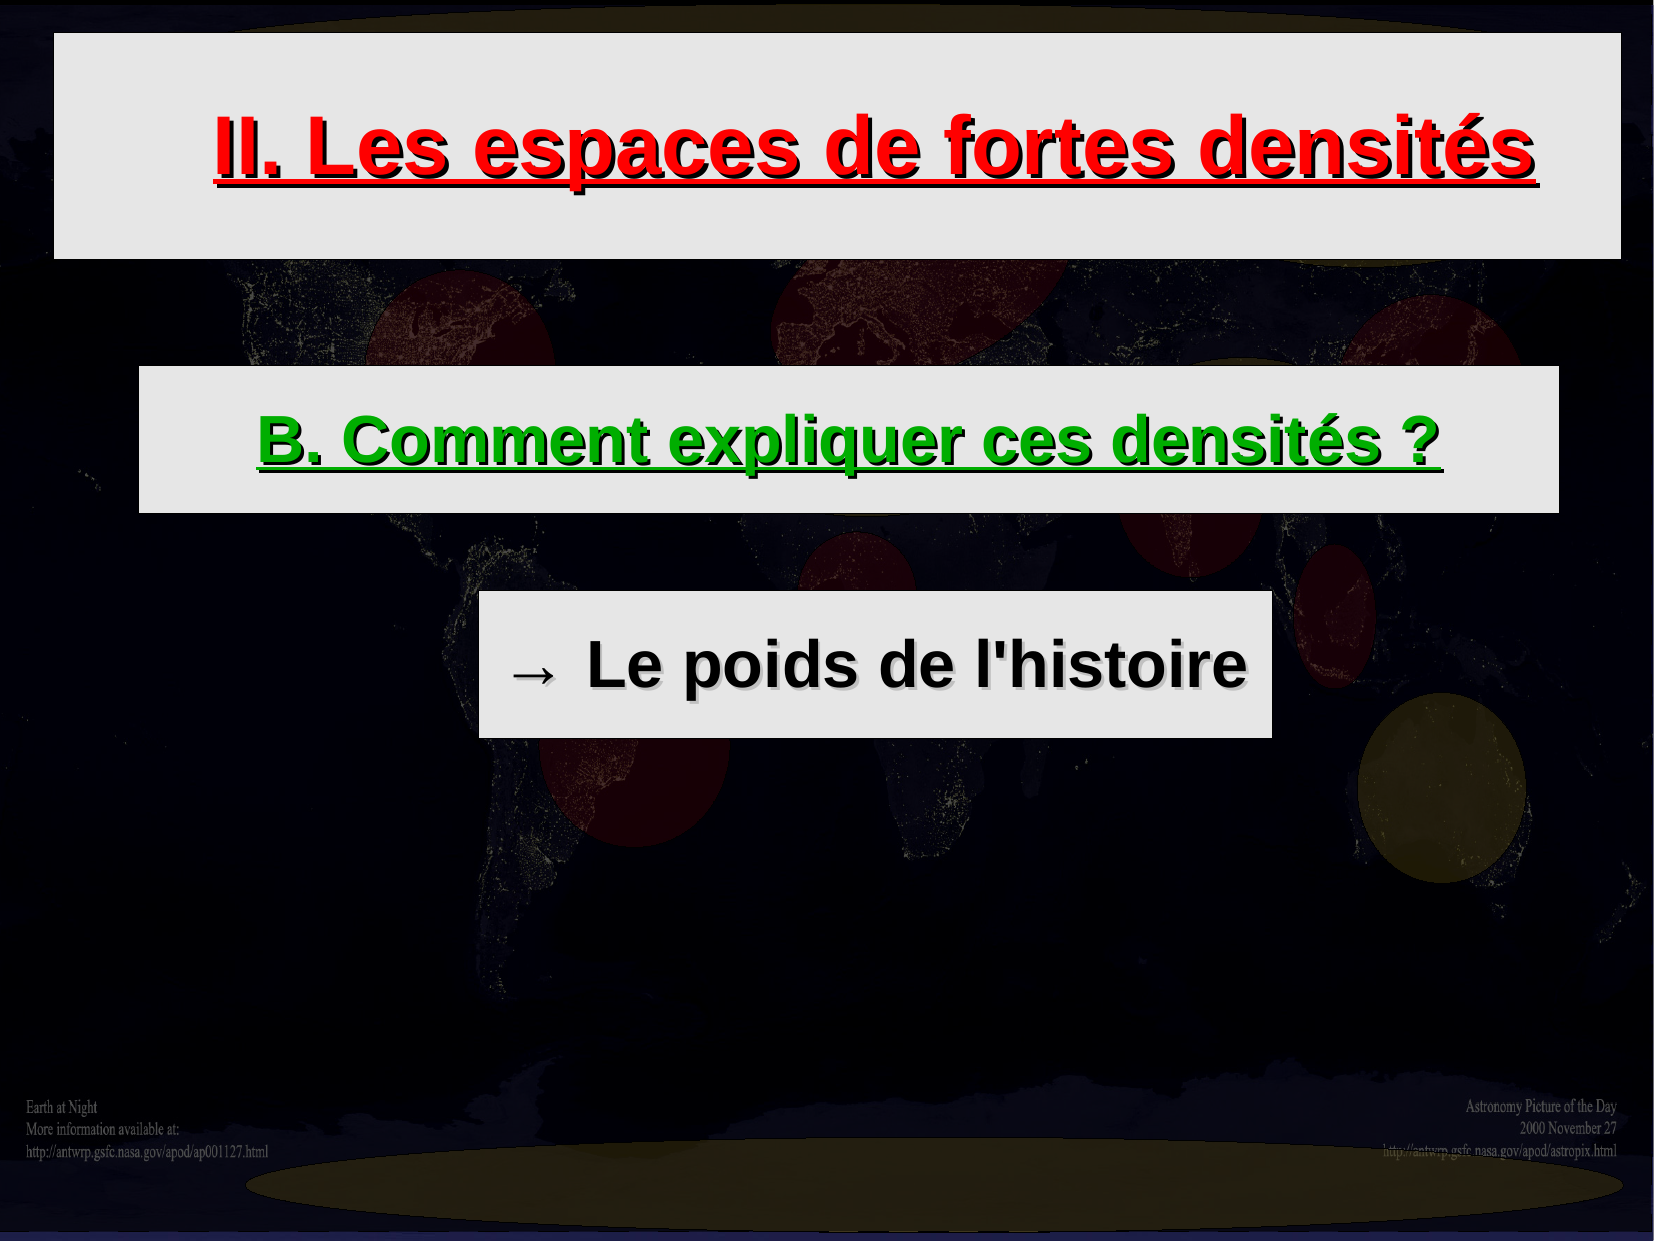

II. Les espaces de fortes densités
B. Comment expliquer ces densités ?
→ Le poids de l'histoire